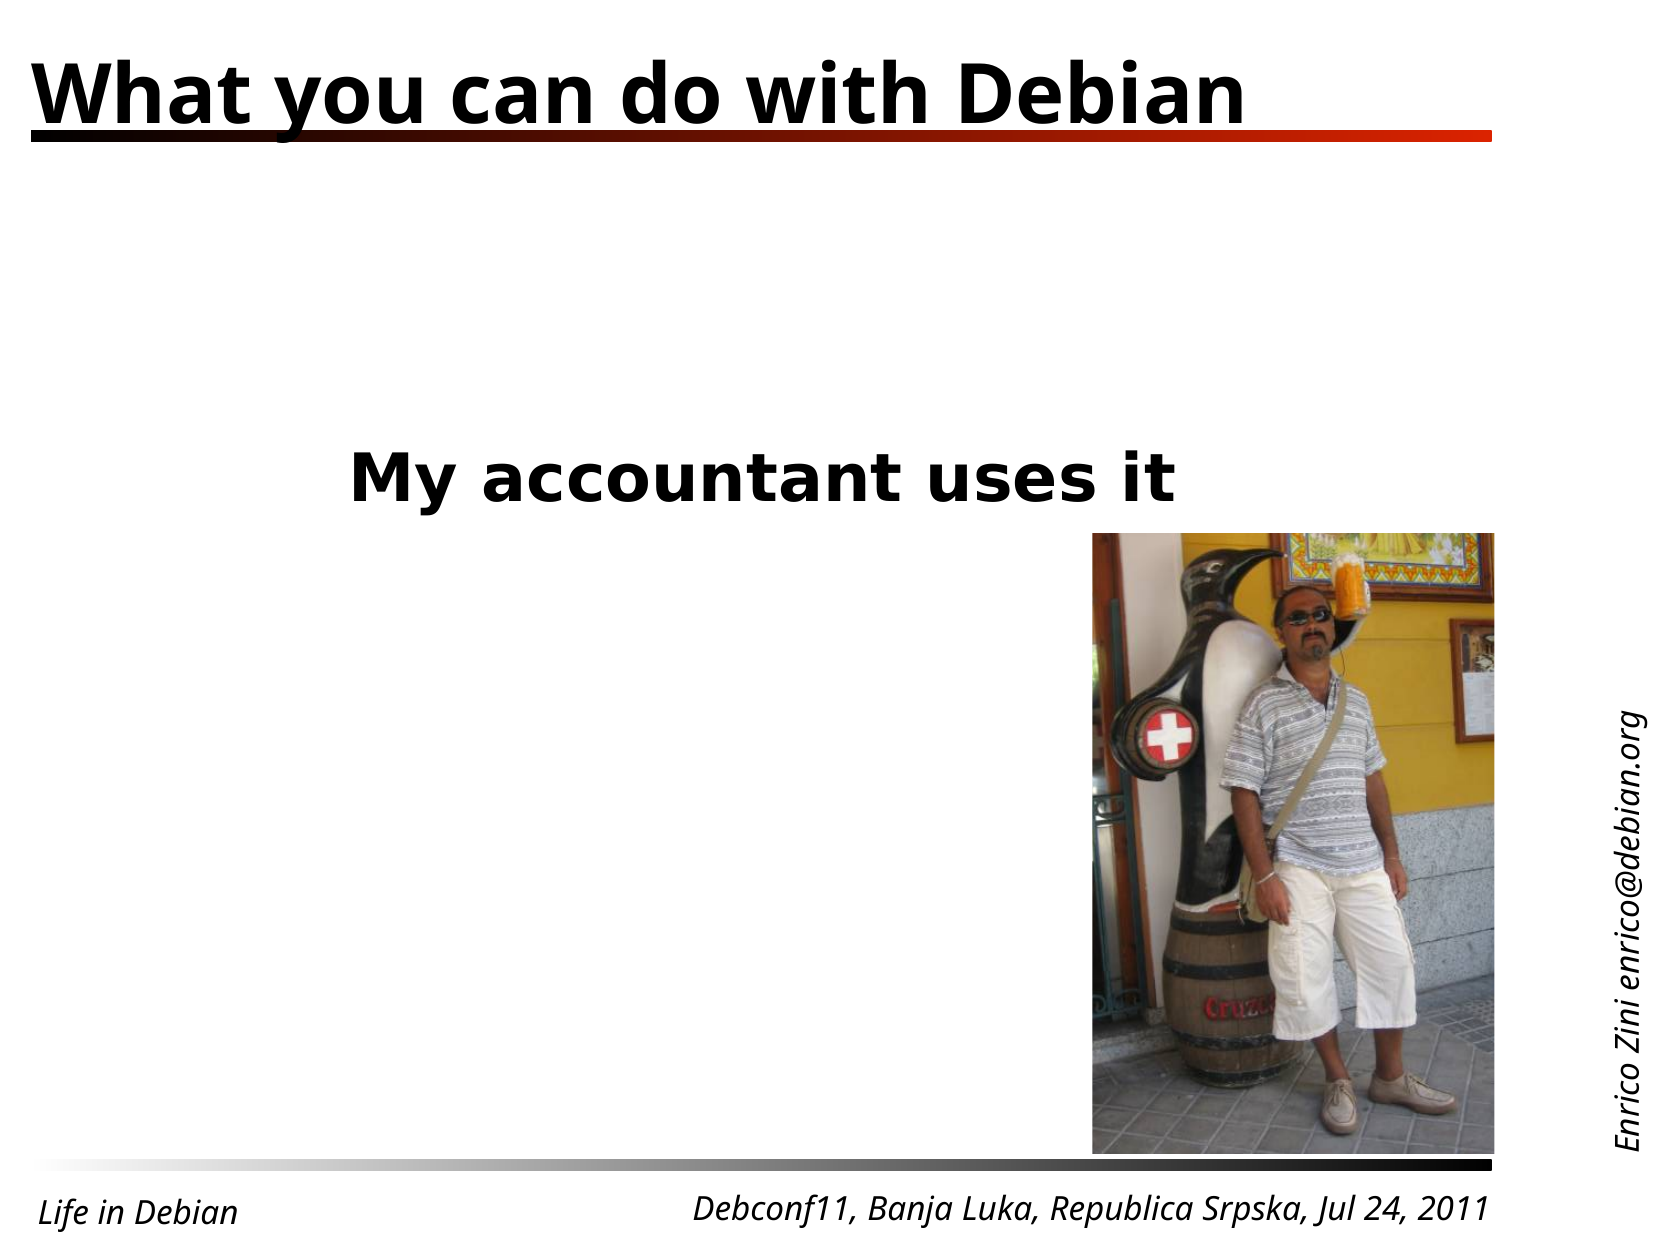

What you can do with Debian
My accountant uses it